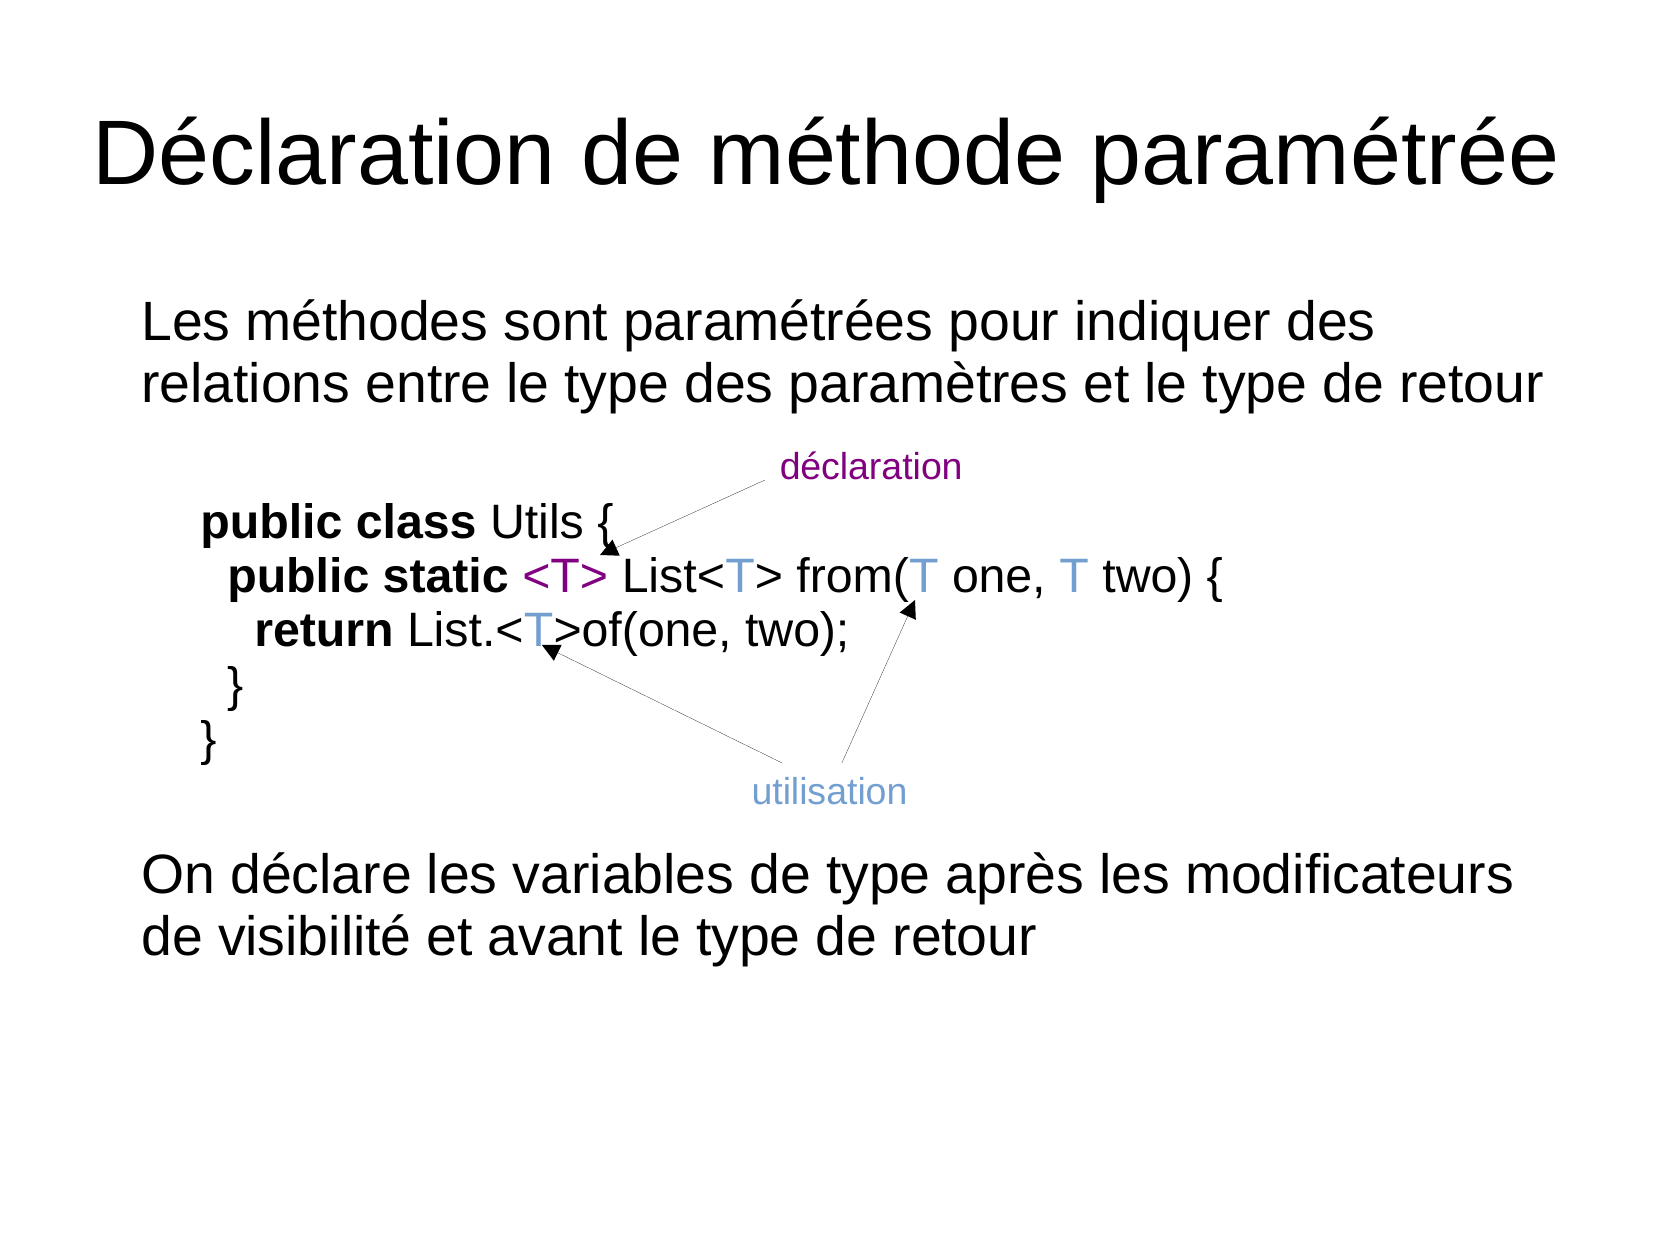

# Déclaration de méthode paramétrée
Les méthodes sont paramétrées pour indiquer des relations entre le type des paramètres et le type de retour
public class Utils {
 public static <T> List<T> from(T one, T two) {
 return List.<T>of(one, two);
 }
}
On déclare les variables de type après les modificateurs de visibilité et avant le type de retour
déclaration
utilisation